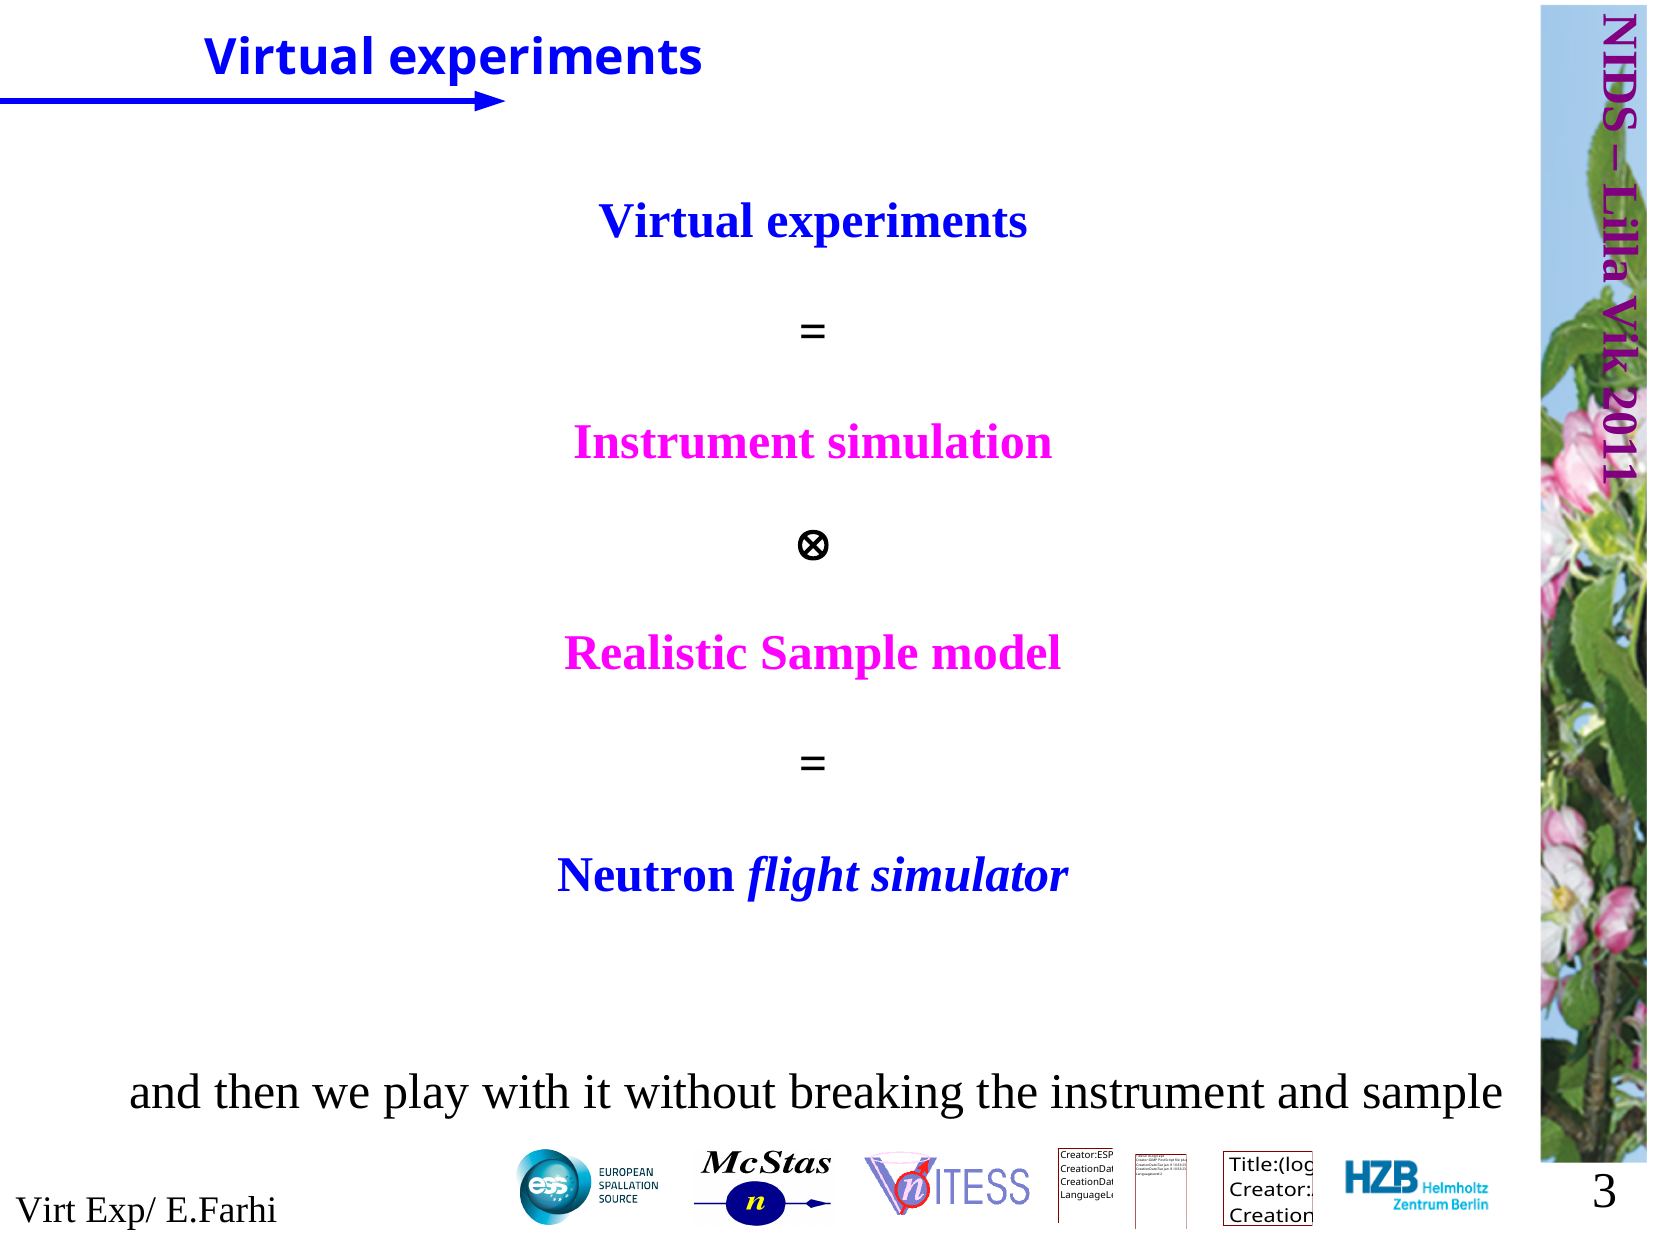

Virtual experiments
Virtual experiments
=
Instrument simulation
⊗
Realistic Sample model
=
Neutron flight simulator
and then we play with it without breaking the instrument and sample